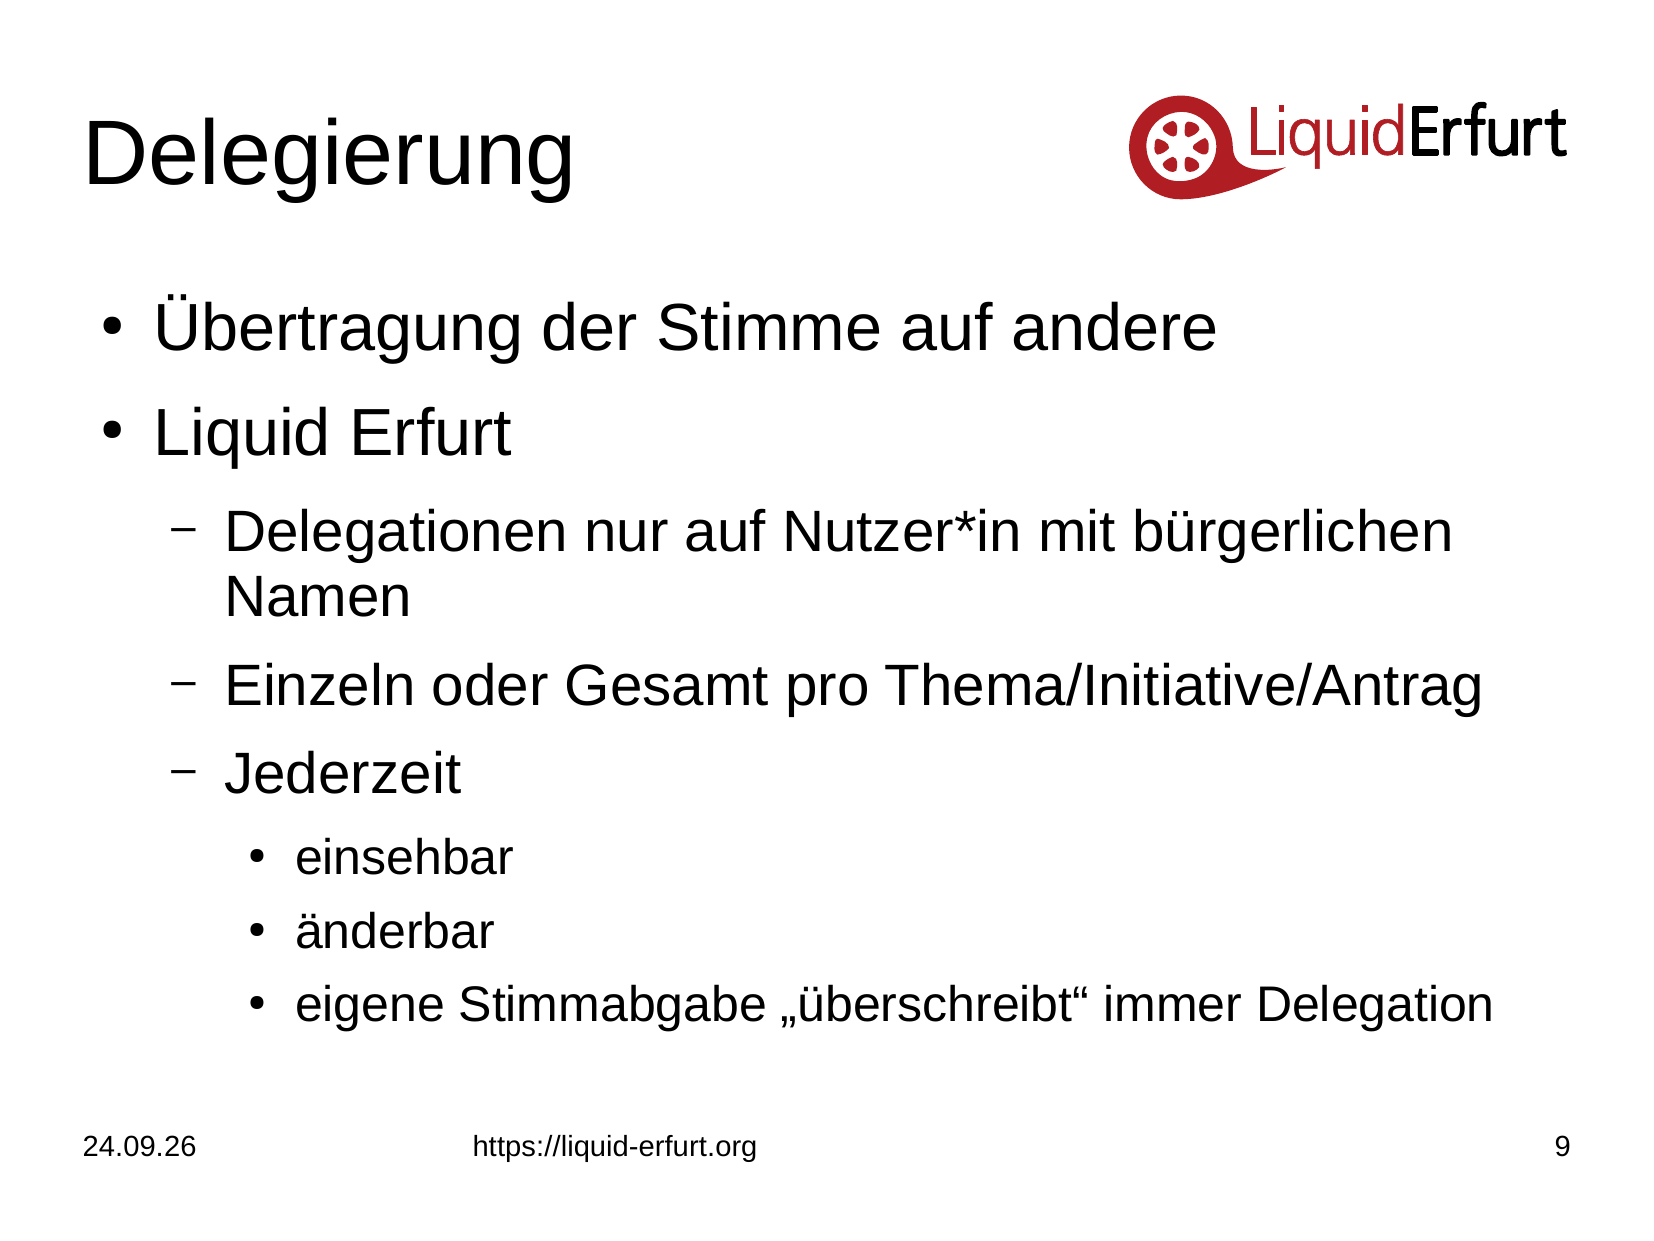

# Delegierung
Übertragung der Stimme auf andere
Liquid Erfurt
Delegationen nur auf Nutzer*in mit bürgerlichen Namen
Einzeln oder Gesamt pro Thema/Initiative/Antrag
Jederzeit
einsehbar
änderbar
eigene Stimmabgabe „überschreibt“ immer Delegation
https://liquid-erfurt.org
9